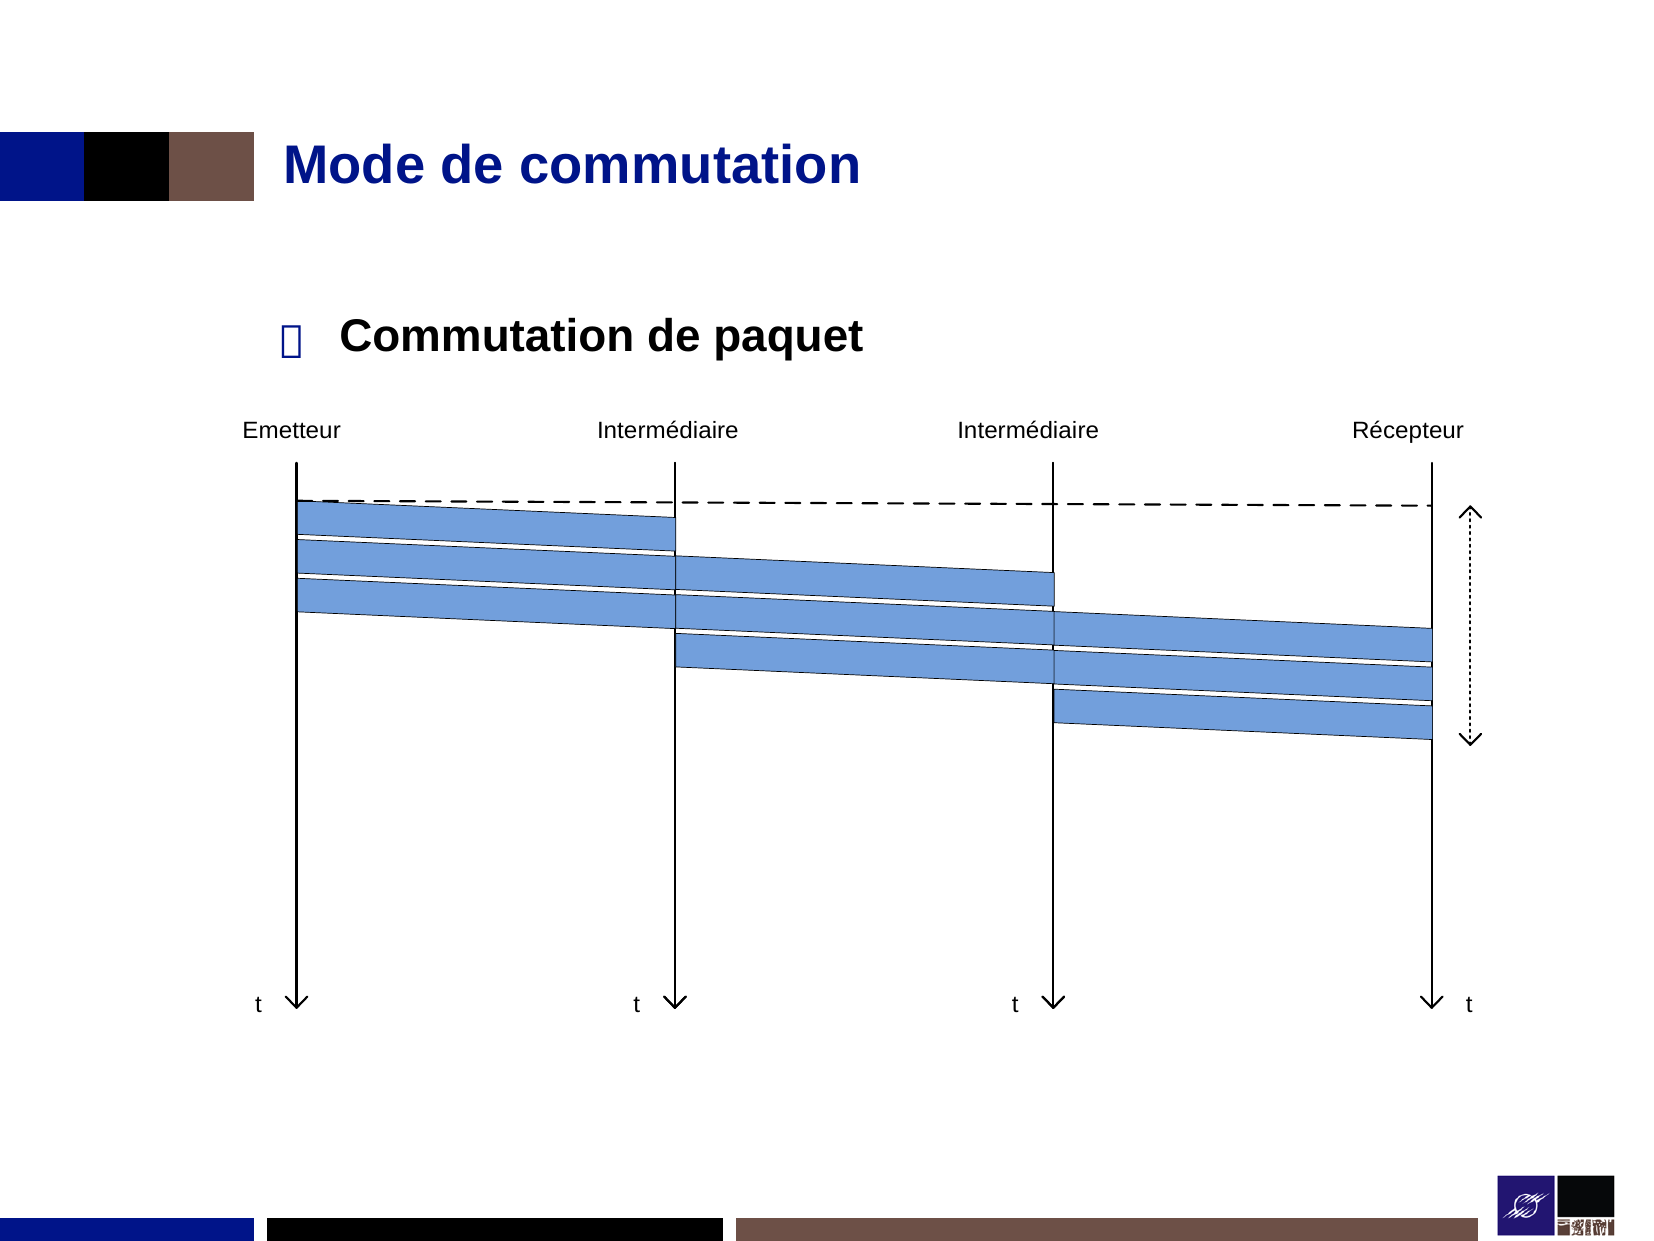

Mode de commutation
Commutation de paquet

Emetteur
Intermédiaire
Intermédiaire
Récepteur
t
t
t
t
28
Institut Mines-Télécom
Introduction aux réseaux de données
02/03/2020